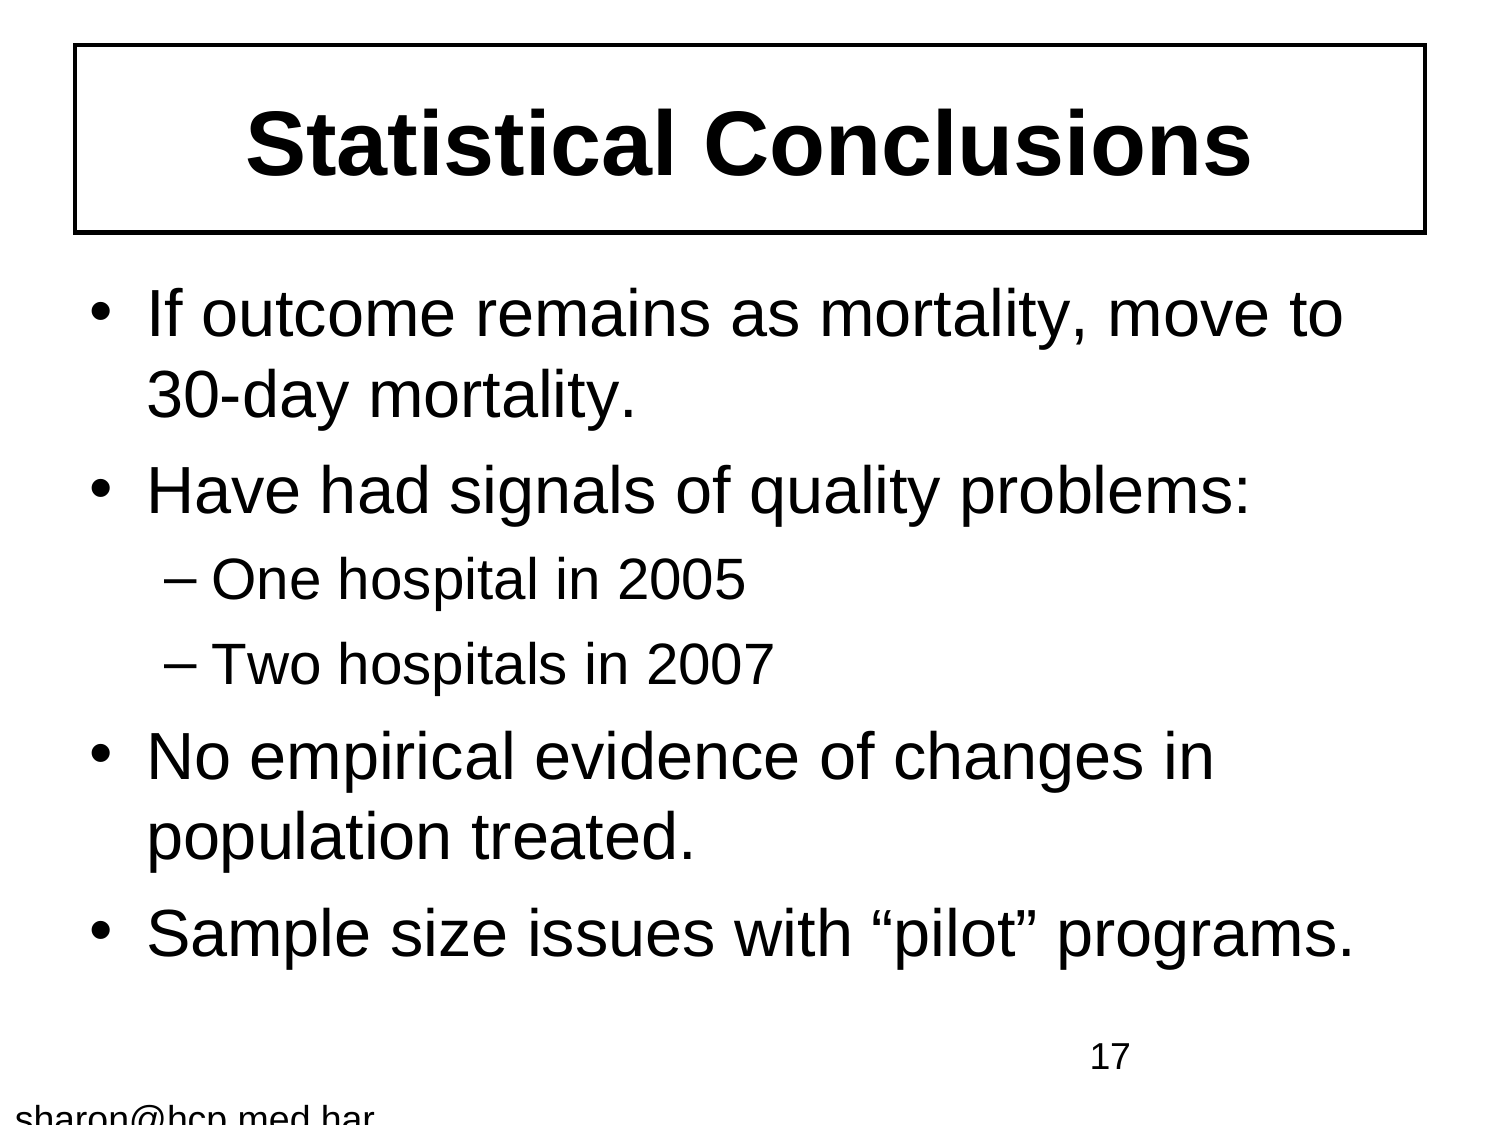

# Statistical Conclusions
If outcome remains as mortality, move to 30-day mortality.
Have had signals of quality problems:
One hospital in 2005
Two hospitals in 2007
No empirical evidence of changes in population treated.
Sample size issues with “pilot” programs.
17